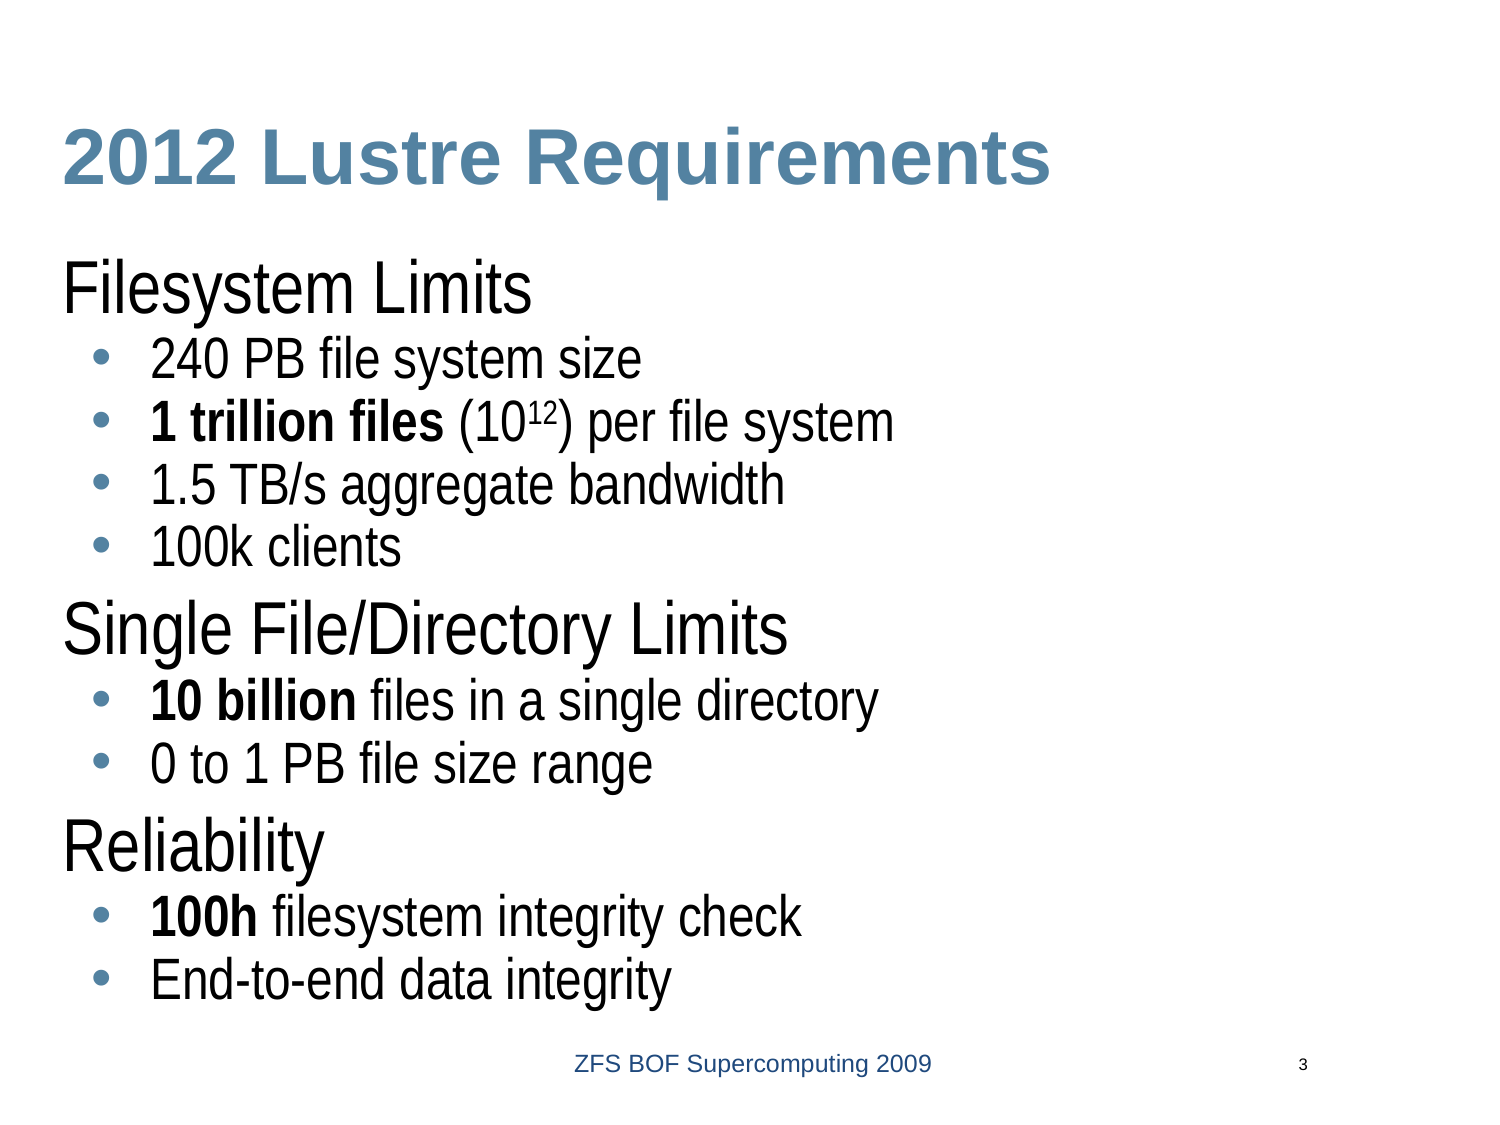

# 2012 Lustre Requirements
Filesystem Limits
240 PB file system size
1 trillion files (1012) per file system
1.5 TB/s aggregate bandwidth
100k clients
Single File/Directory Limits
10 billion files in a single directory
0 to 1 PB file size range
Reliability
100h filesystem integrity check
End-to-end data integrity
ZFS BOF Supercomputing 2009